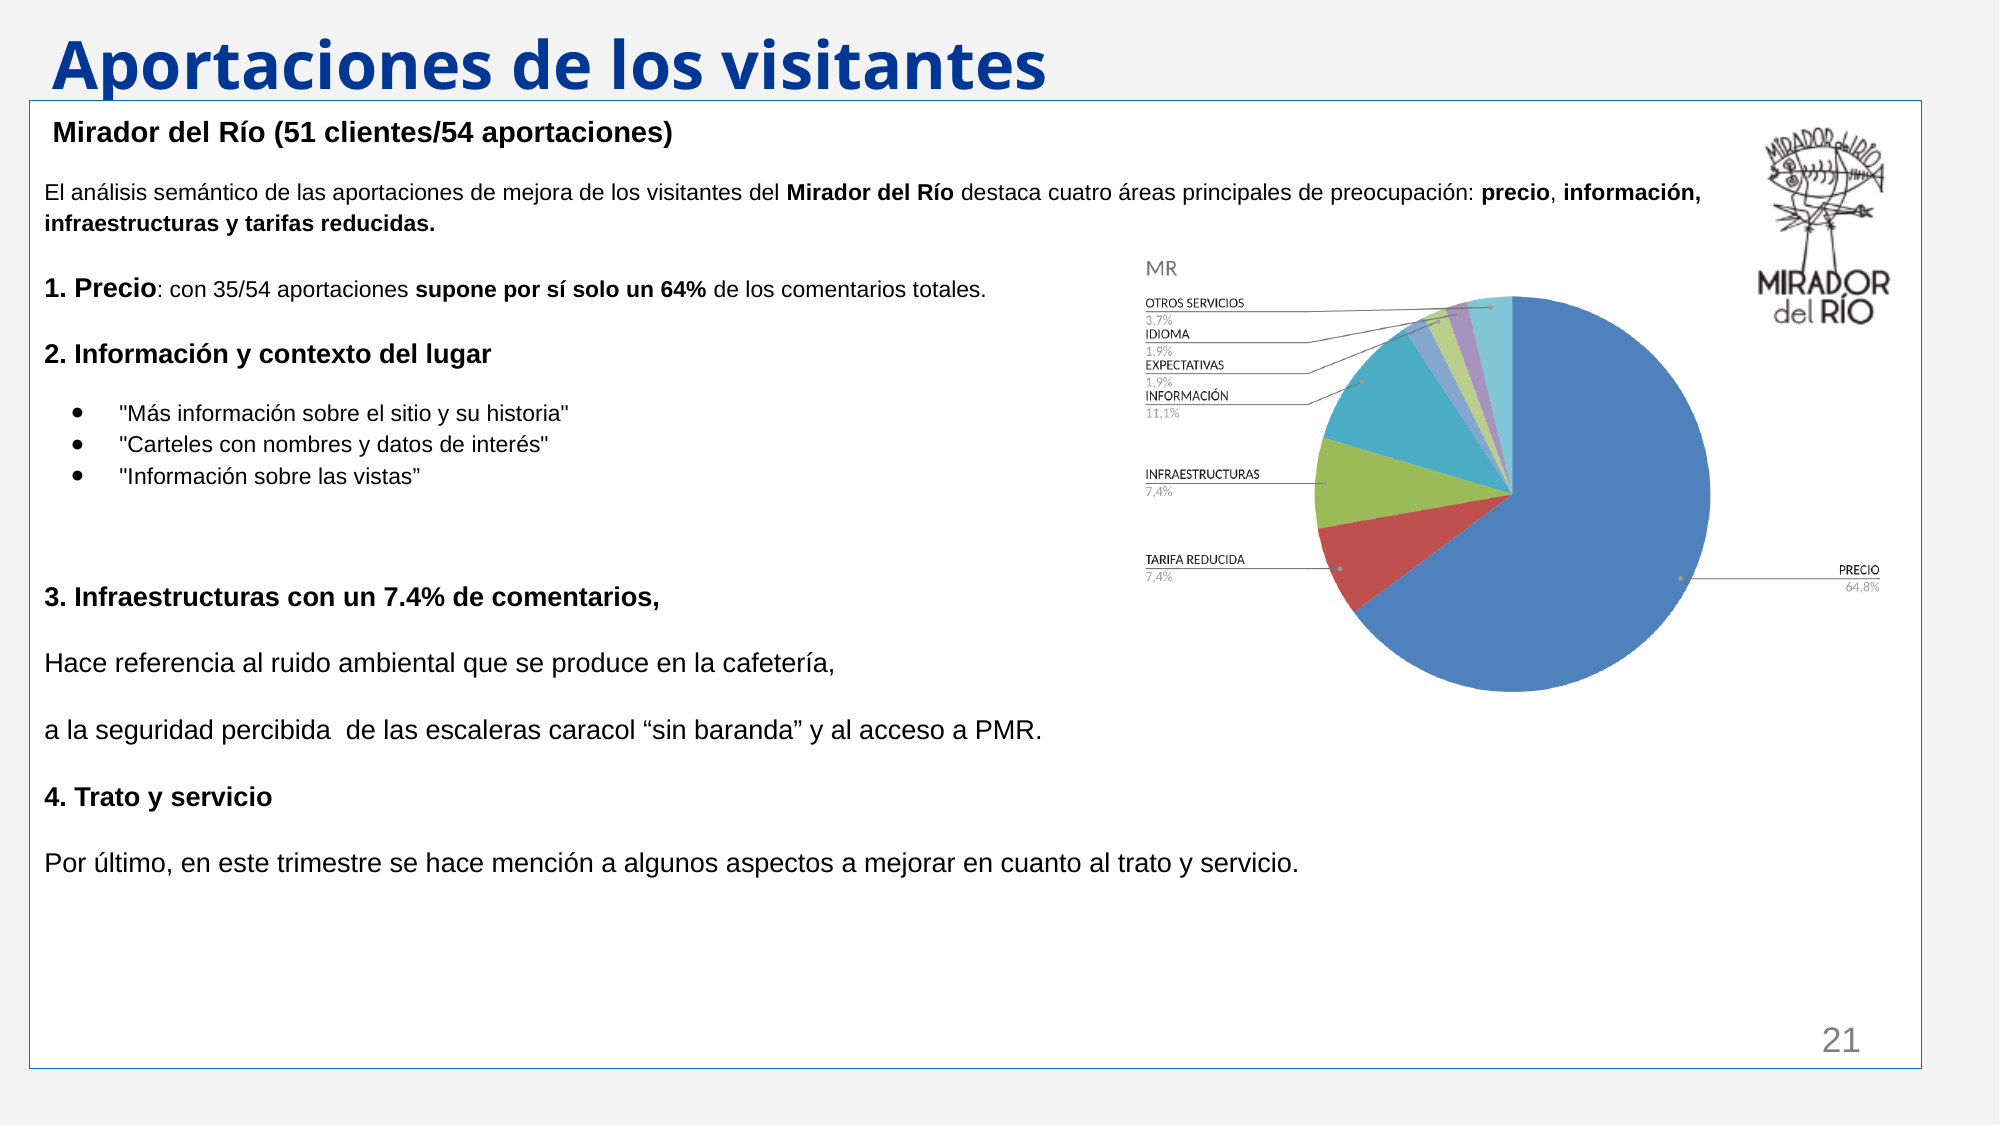

Aportaciones de los visitantes
 Mirador del Río (51 clientes/54 aportaciones)
El análisis semántico de las aportaciones de mejora de los visitantes del Mirador del Río destaca cuatro áreas principales de preocupación: precio, información, 	infraestructuras y tarifas reducidas.
1. Precio: con 35/54 aportaciones supone por sí solo un 64% de los comentarios totales.
2. Información y contexto del lugar
"Más información sobre el sitio y su historia"
"Carteles con nombres y datos de interés"
"Información sobre las vistas”
3. Infraestructuras con un 7.4% de comentarios,
Hace referencia al ruido ambiental que se produce en la cafetería,
a la seguridad percibida de las escaleras caracol “sin baranda” y al acceso a PMR.
4. Trato y servicio
Por último, en este trimestre se hace mención a algunos aspectos a mejorar en cuanto al trato y servicio.